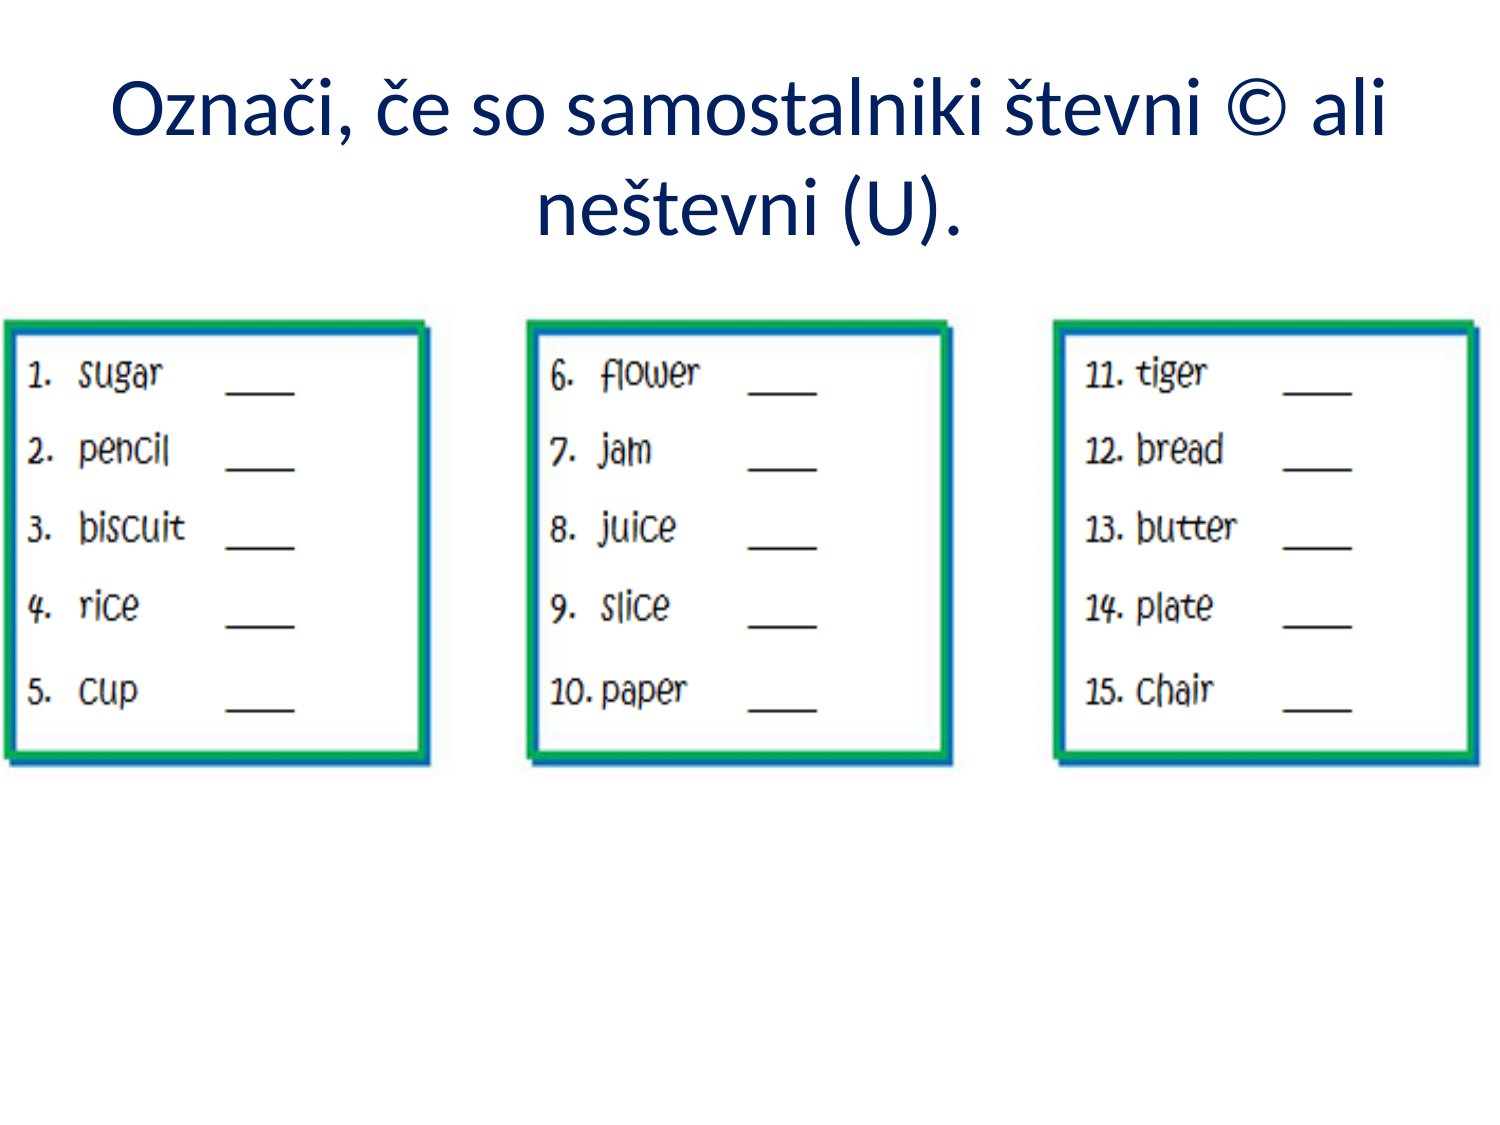

# Označi, če so samostalniki števni © ali neštevni (U).